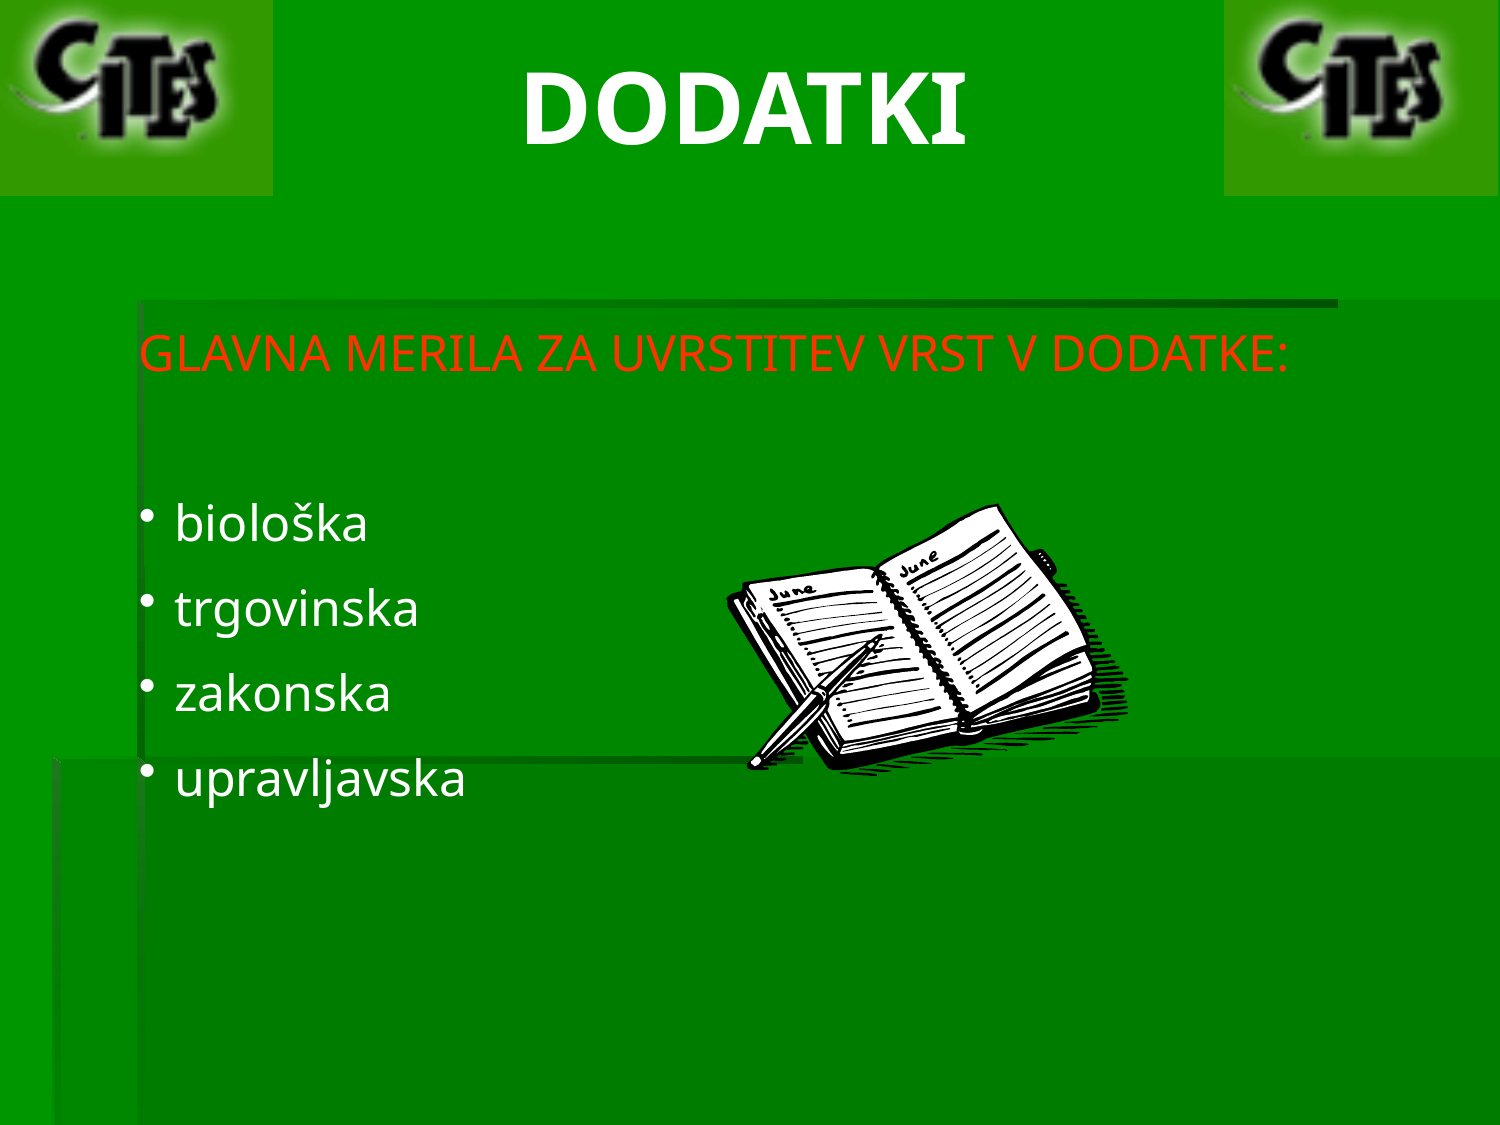

DODATKI
GLAVNA MERILA ZA UVRSTITEV VRST V DODATKE:
biološka
trgovinska
zakonska
upravljavska